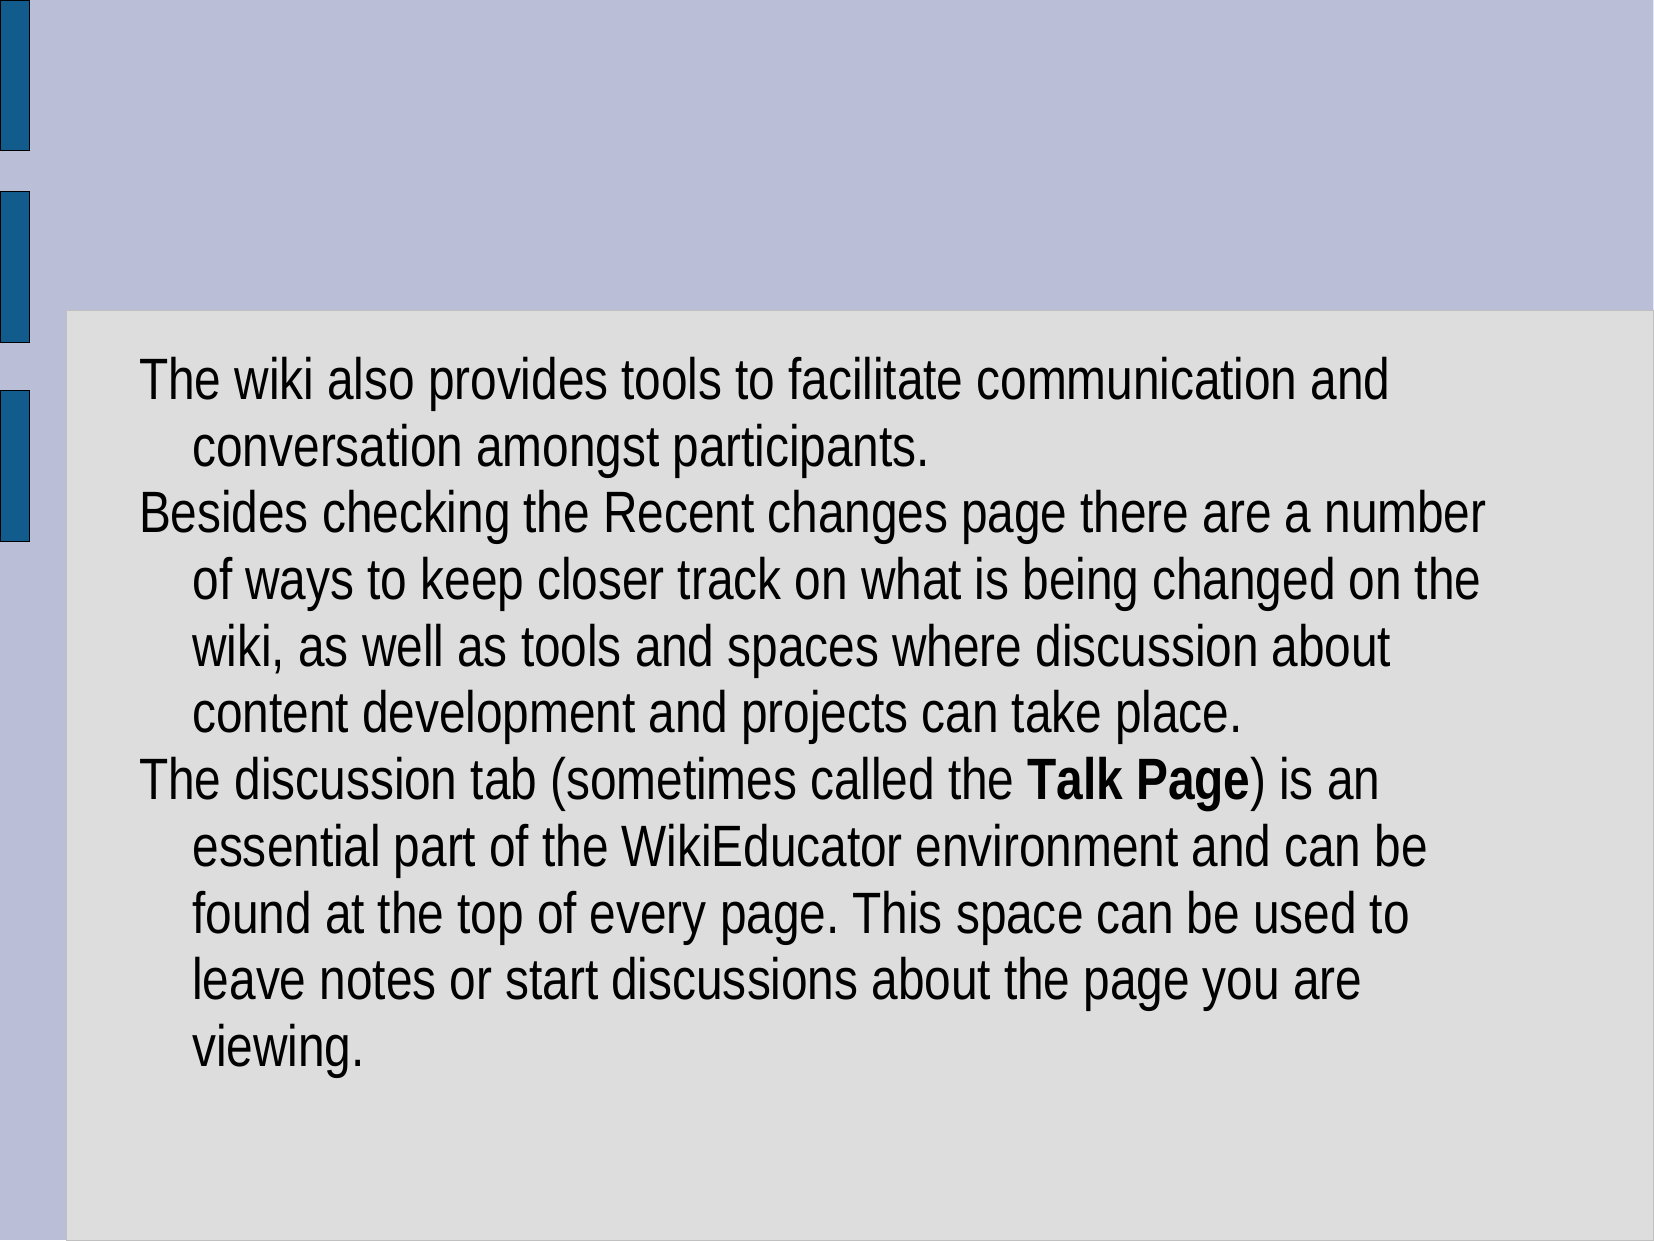

# The wiki also provides tools to facilitate communication and conversation amongst participants.
Besides checking the Recent changes page there are a number of ways to keep closer track on what is being changed on the wiki, as well as tools and spaces where discussion about content development and projects can take place.
The discussion tab (sometimes called the Talk Page) is an essential part of the WikiEducator environment and can be found at the top of every page. This space can be used to leave notes or start discussions about the page you are viewing.